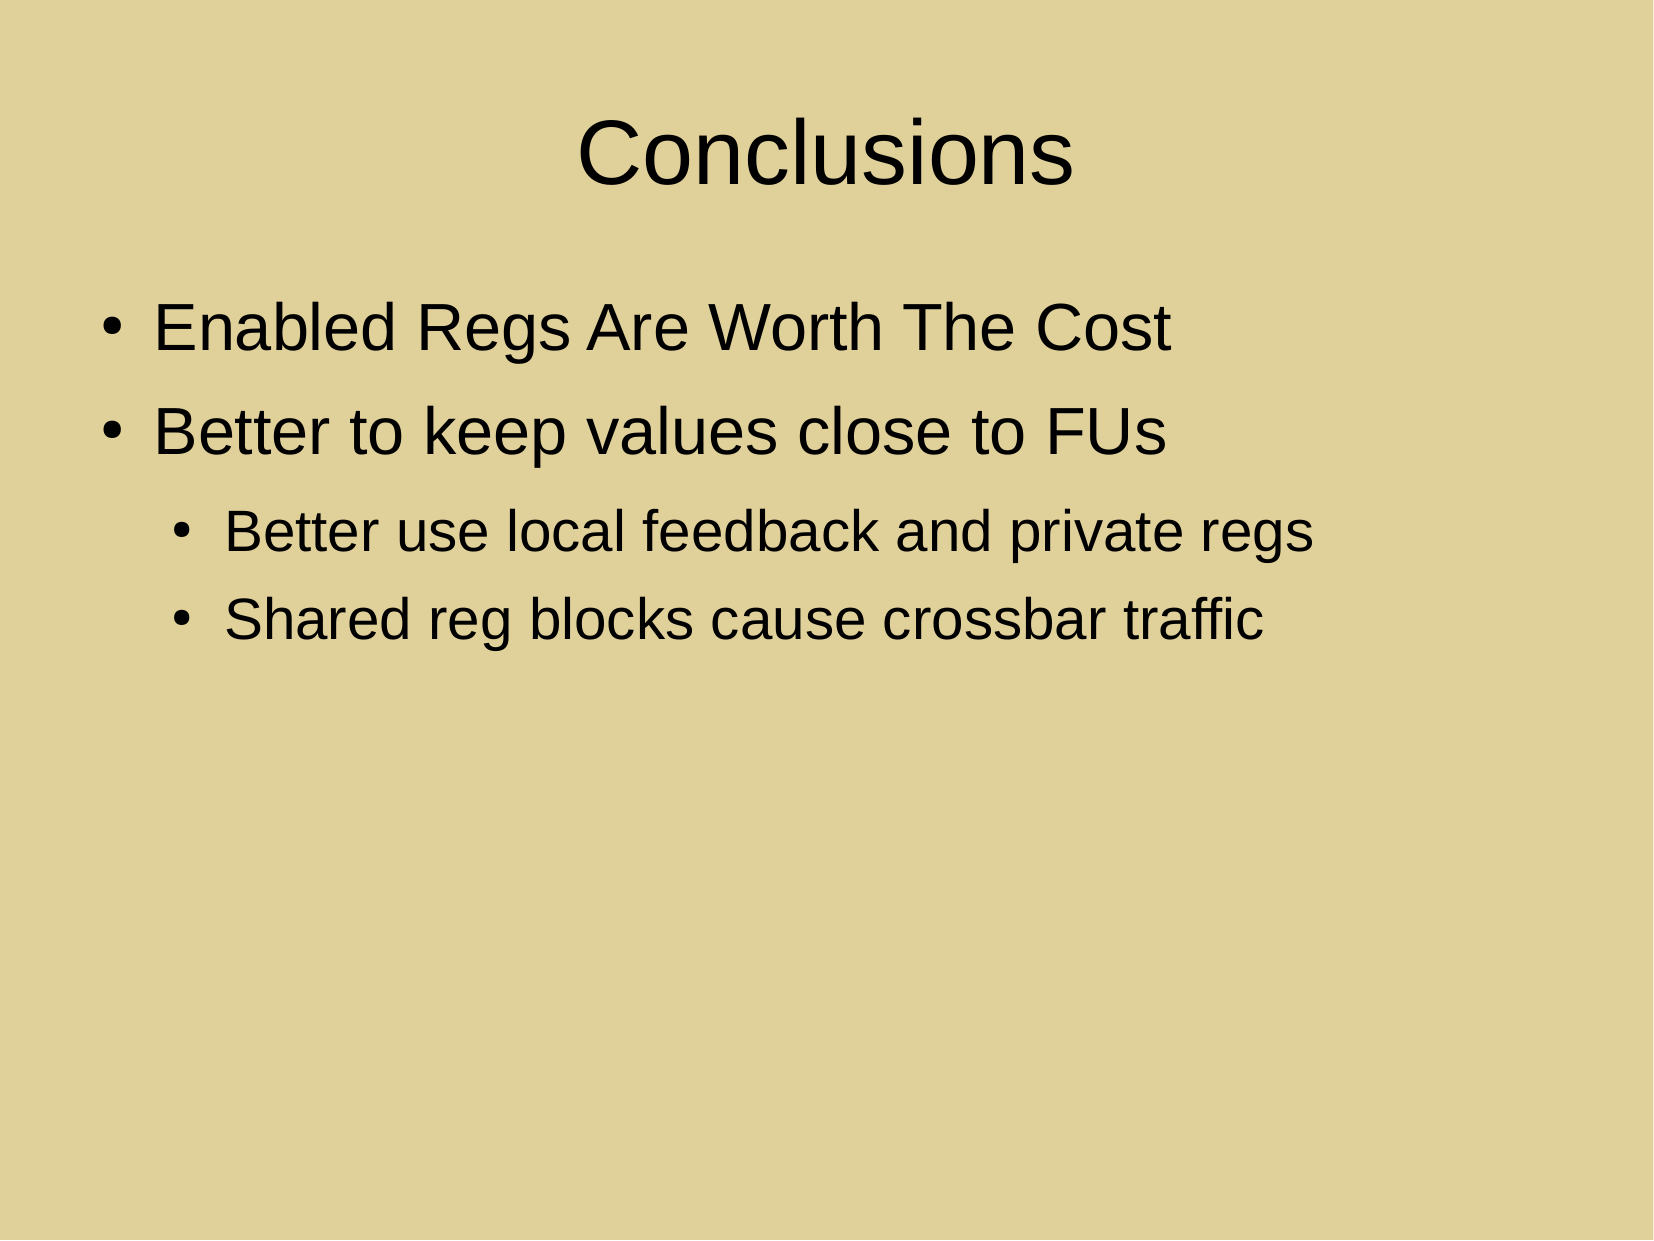

# Conclusions
Enabled Regs Are Worth The Cost
Better to keep values close to FUs
Better use local feedback and private regs
Shared reg blocks cause crossbar traffic